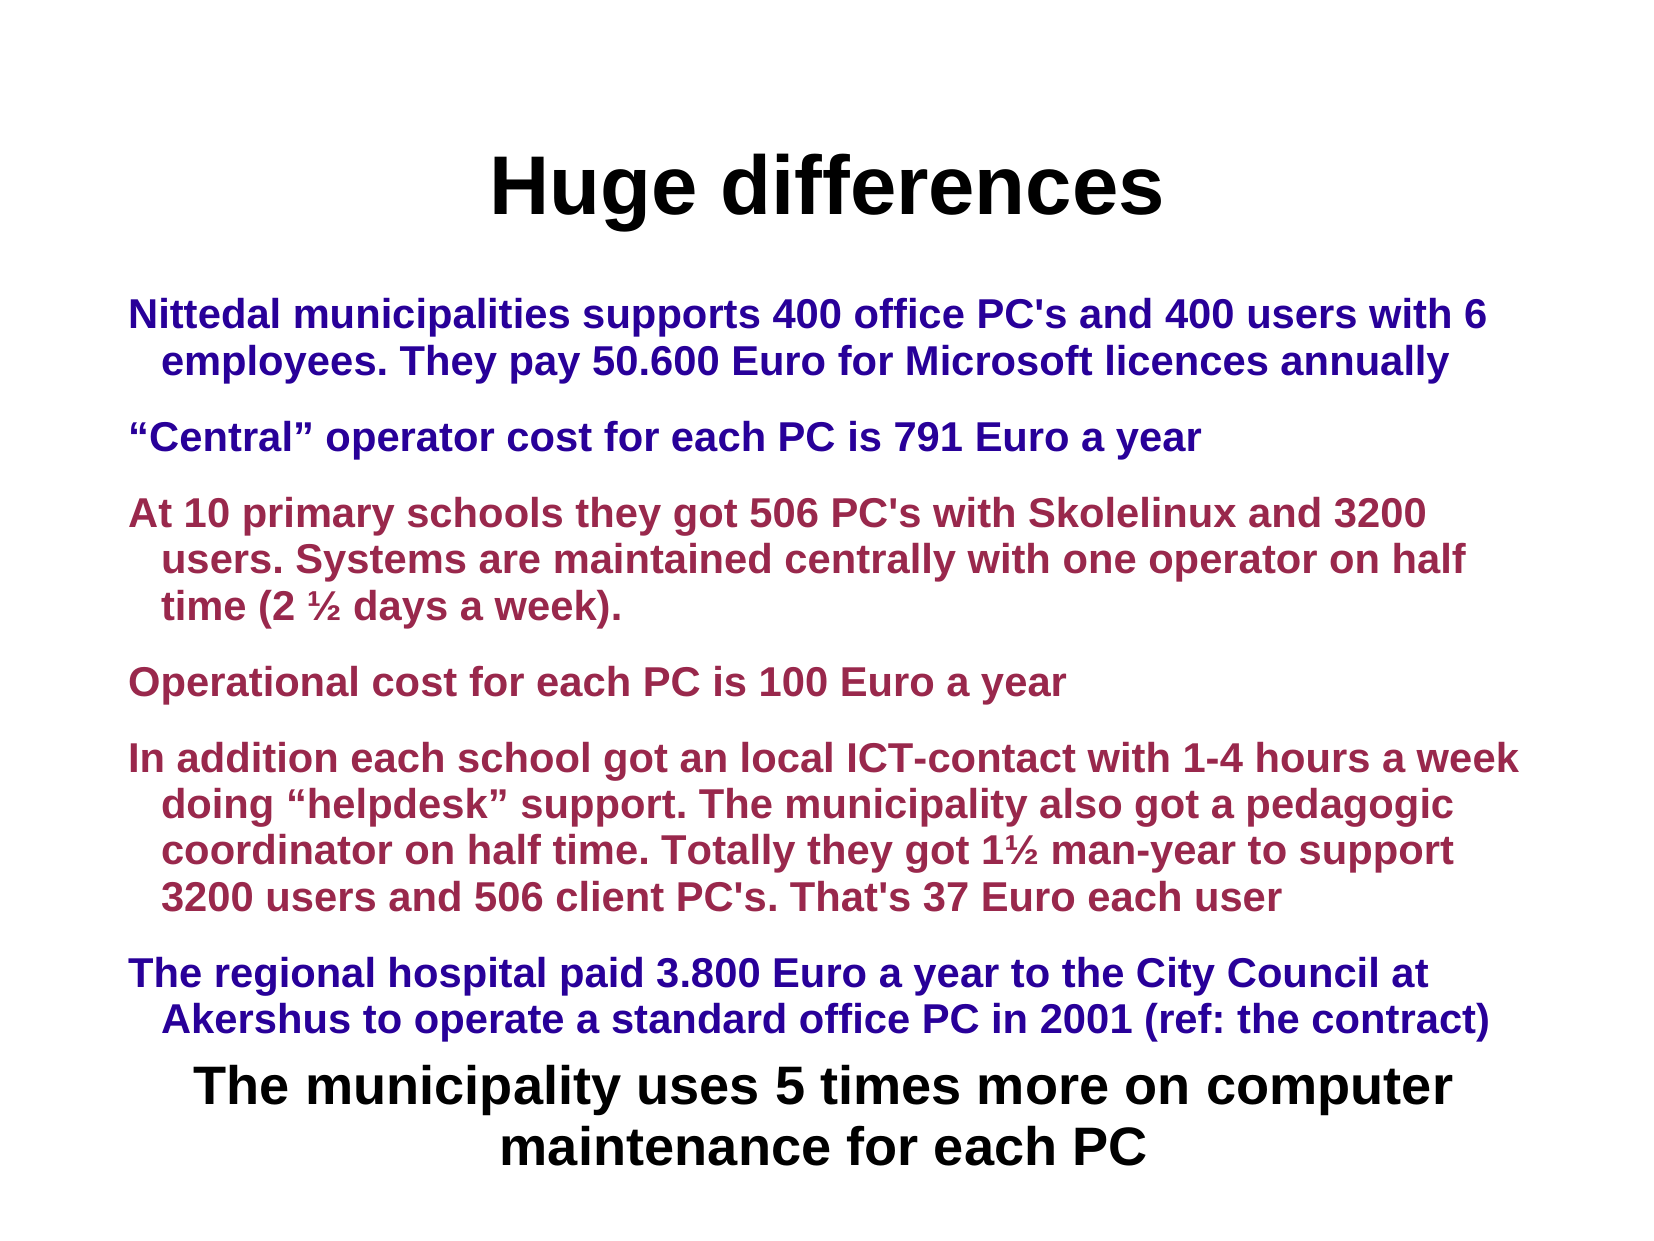

# Huge differences
Nittedal municipalities supports 400 office PC's and 400 users with 6 employees. They pay 50.600 Euro for Microsoft licences annually
“Central” operator cost for each PC is 791 Euro a year
At 10 primary schools they got 506 PC's with Skolelinux and 3200 users. Systems are maintained centrally with one operator on half time (2 ½ days a week).
Operational cost for each PC is 100 Euro a year
In addition each school got an local ICT-contact with 1-4 hours a week doing “helpdesk” support. The municipality also got a pedagogic coordinator on half time. Totally they got 1½ man-year to support 3200 users and 506 client PC's. That's 37 Euro each user
The regional hospital paid 3.800 Euro a year to the City Council at Akershus to operate a standard office PC in 2001 (ref: the contract)
The municipality uses 5 times more on computer maintenance for each PC